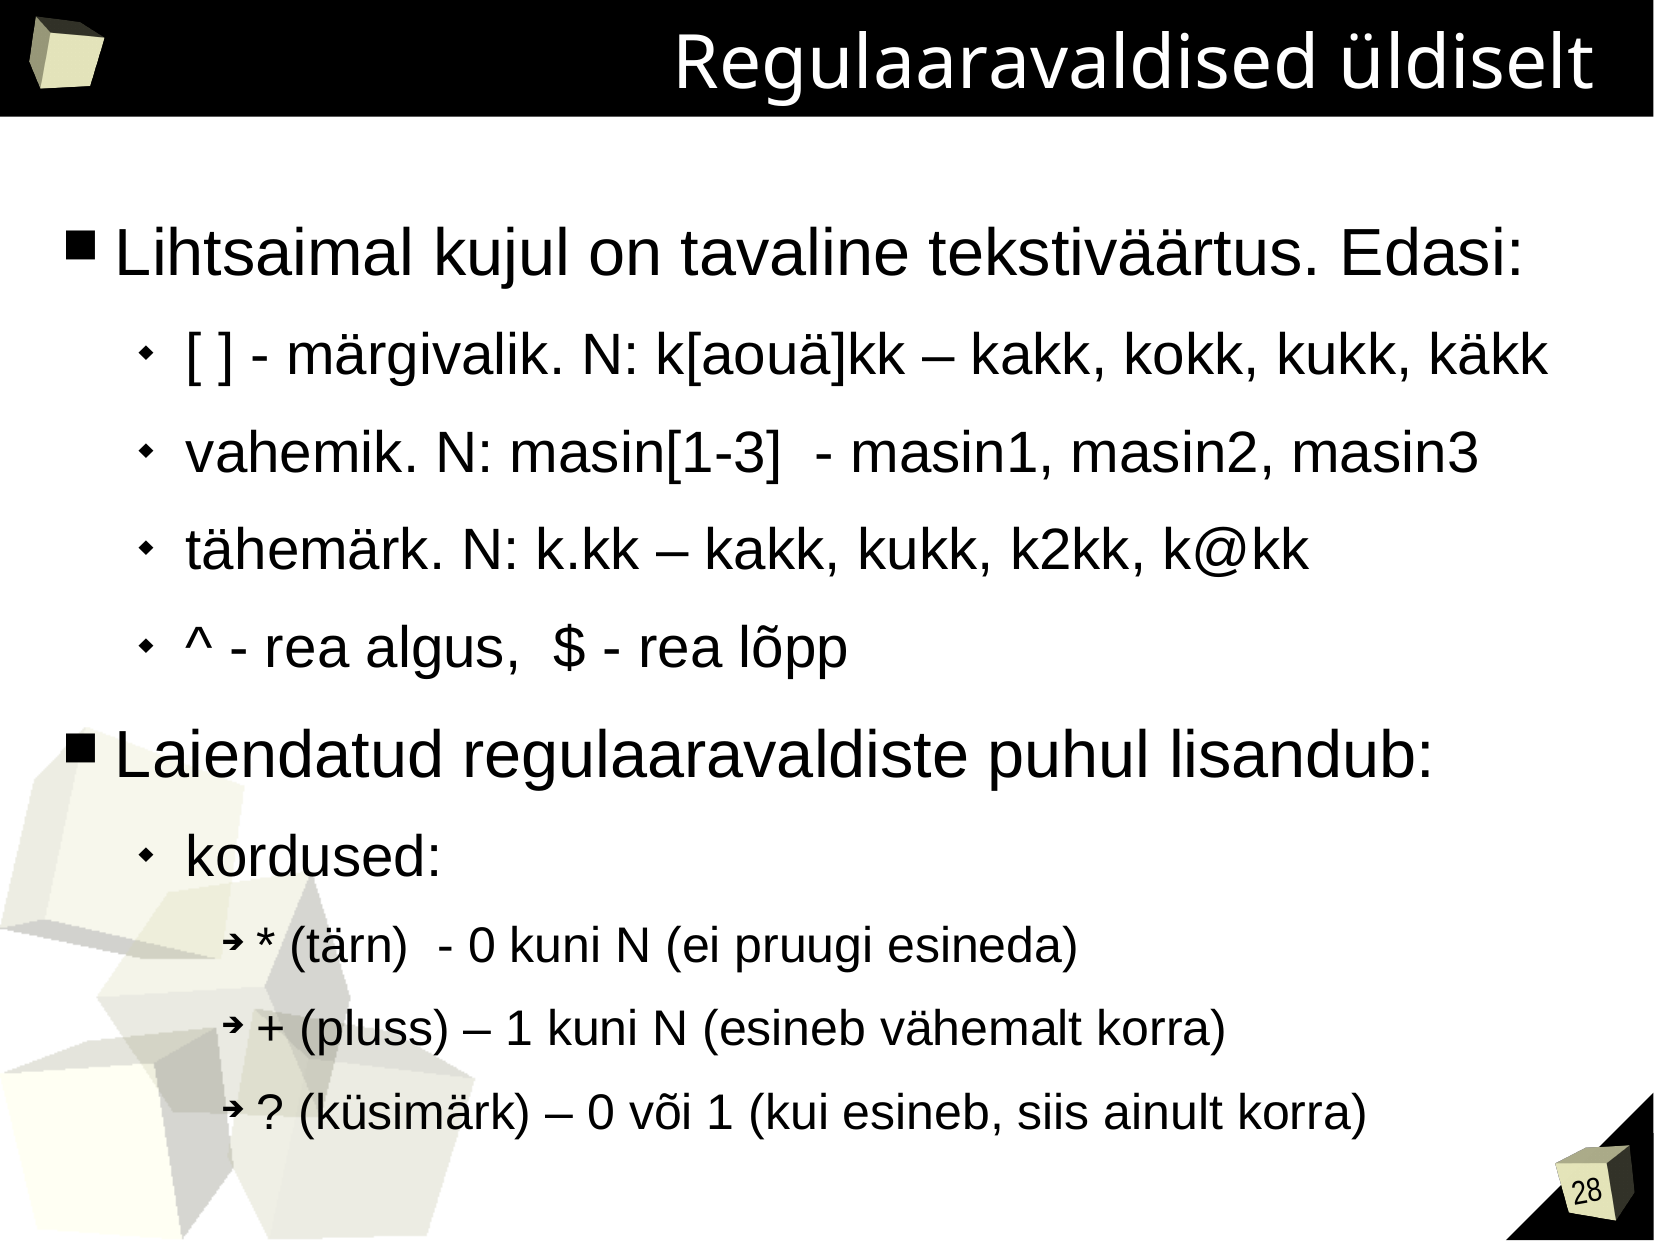

# Regulaaravaldised üldiselt
Lihtsaimal kujul on tavaline tekstiväärtus. Edasi:
[ ] - märgivalik. N: k[aouä]kk – kakk, kokk, kukk, käkk
vahemik. N: masin[1-3] - masin1, masin2, masin3
tähemärk. N: k.kk – kakk, kukk, k2kk, k@kk
^ - rea algus, $ - rea lõpp
Laiendatud regulaaravaldiste puhul lisandub:
kordused:
* (tärn) - 0 kuni N (ei pruugi esineda)
+ (pluss) – 1 kuni N (esineb vähemalt korra)
? (küsimärk) – 0 või 1 (kui esineb, siis ainult korra)